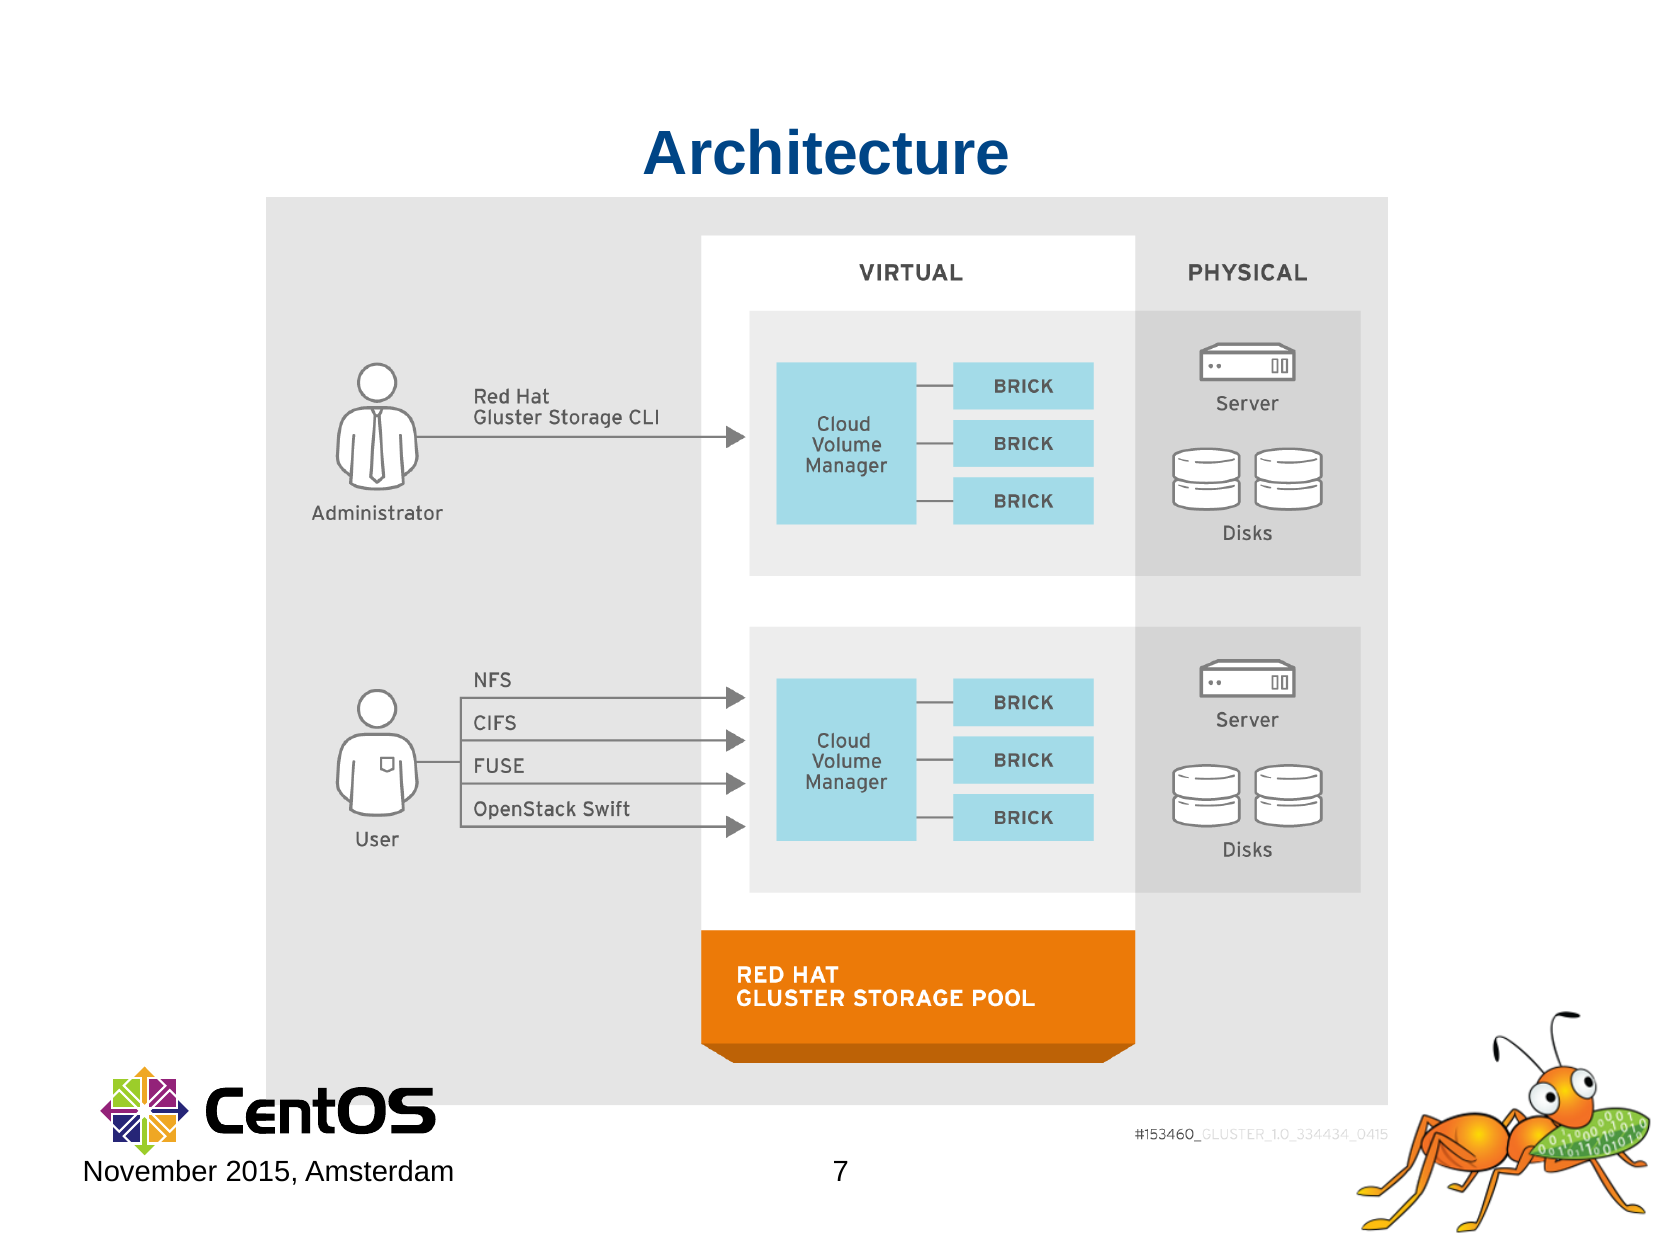

# Architecture
CentOS Meetup, November 2015, Amsterdam
7